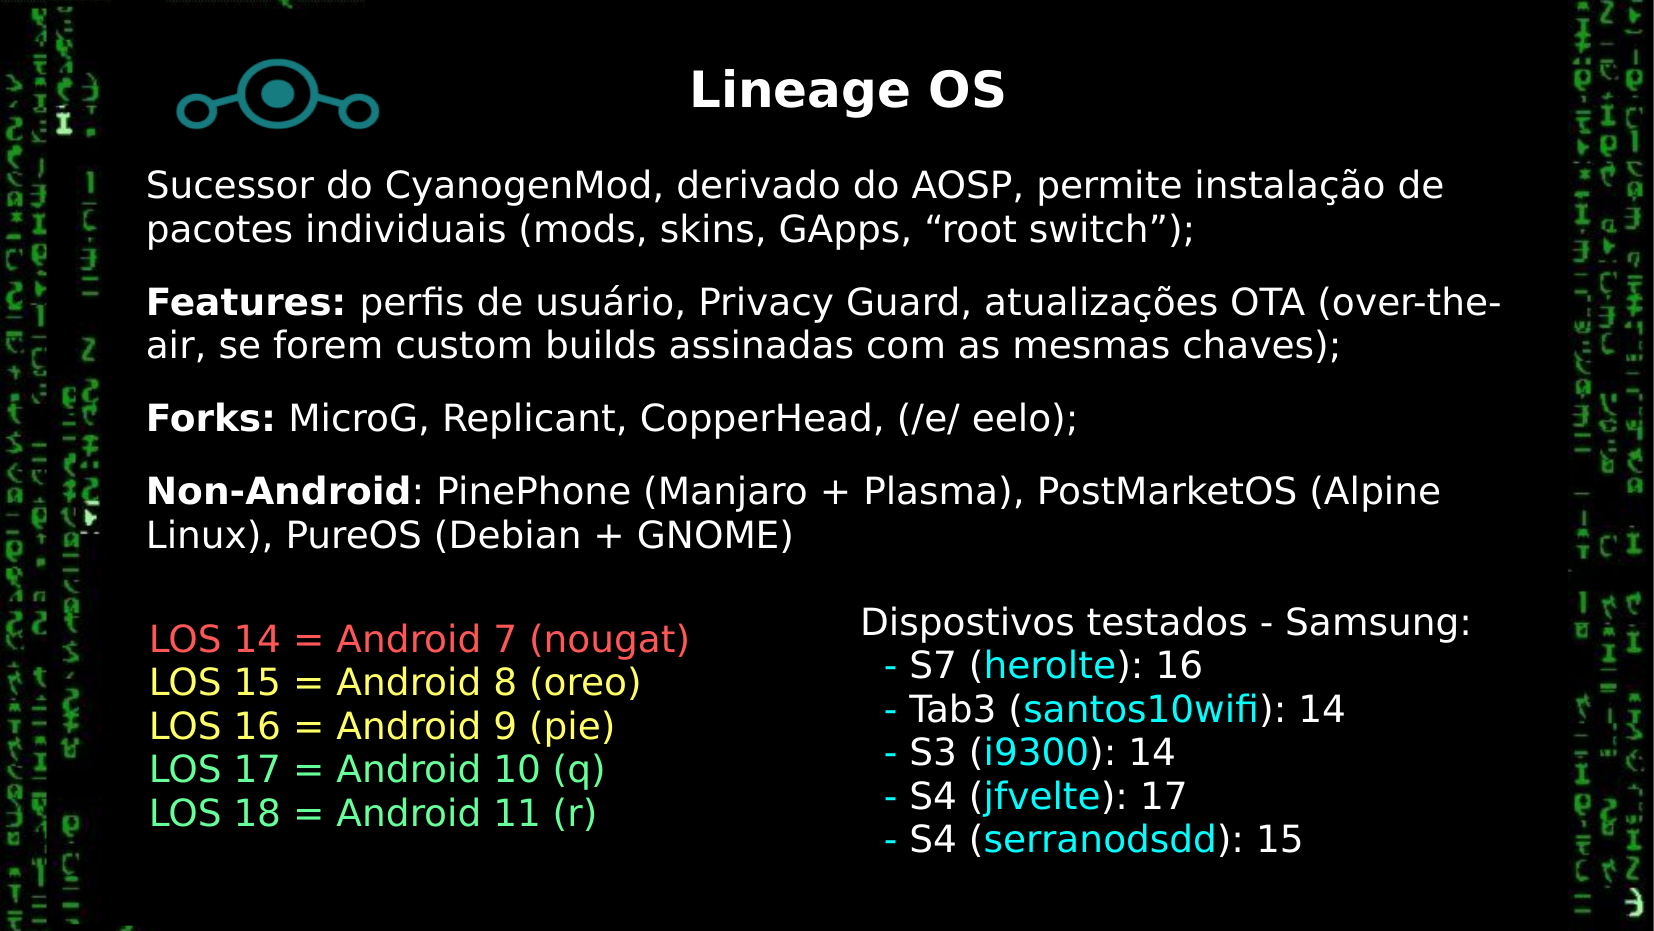

# Lineage OS
Sucessor do CyanogenMod, derivado do AOSP, permite instalação de pacotes individuais (mods, skins, GApps, “root switch”);
Features: perfis de usuário, Privacy Guard, atualizações OTA (over-the-air, se forem custom builds assinadas com as mesmas chaves);
Forks: MicroG, Replicant, CopperHead, (/e/ eelo);
Non-Android: PinePhone (Manjaro + Plasma), PostMarketOS (Alpine Linux), PureOS (Debian + GNOME)
Dispostivos testados - Samsung:
 - S7 (herolte): 16
 - Tab3 (santos10wifi): 14
 - S3 (i9300): 14
 - S4 (jfvelte): 17
 - S4 (serranodsdd): 15
LOS 14 = Android 7 (nougat)
LOS 15 = Android 8 (oreo)
LOS 16 = Android 9 (pie)
LOS 17 = Android 10 (q)
LOS 18 = Android 11 (r)